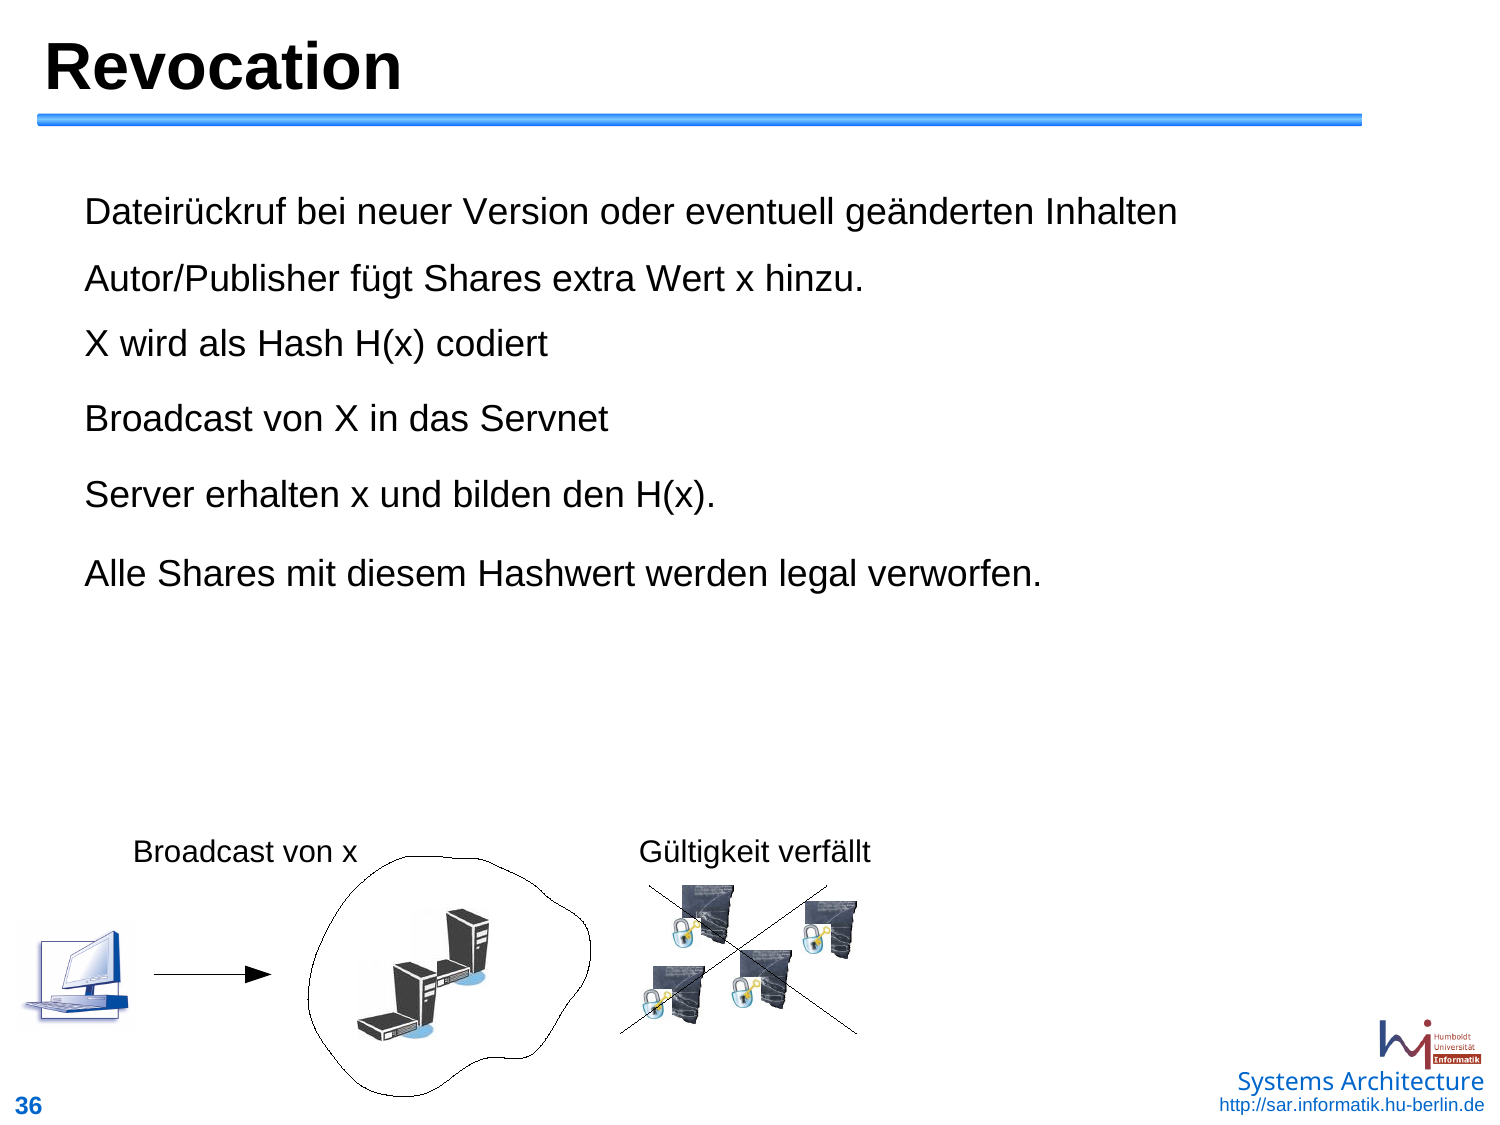

# Revocation
 Dateirückruf bei neuer Version oder eventuell geänderten Inhalten
 Autor/Publisher fügt Shares extra Wert x hinzu.
 X wird als Hash H(x) codiert
 Broadcast von X in das Servnet
 Server erhalten x und bilden den H(x).
 Alle Shares mit diesem Hashwert werden legal verworfen.
Broadcast von x
Gültigkeit verfällt